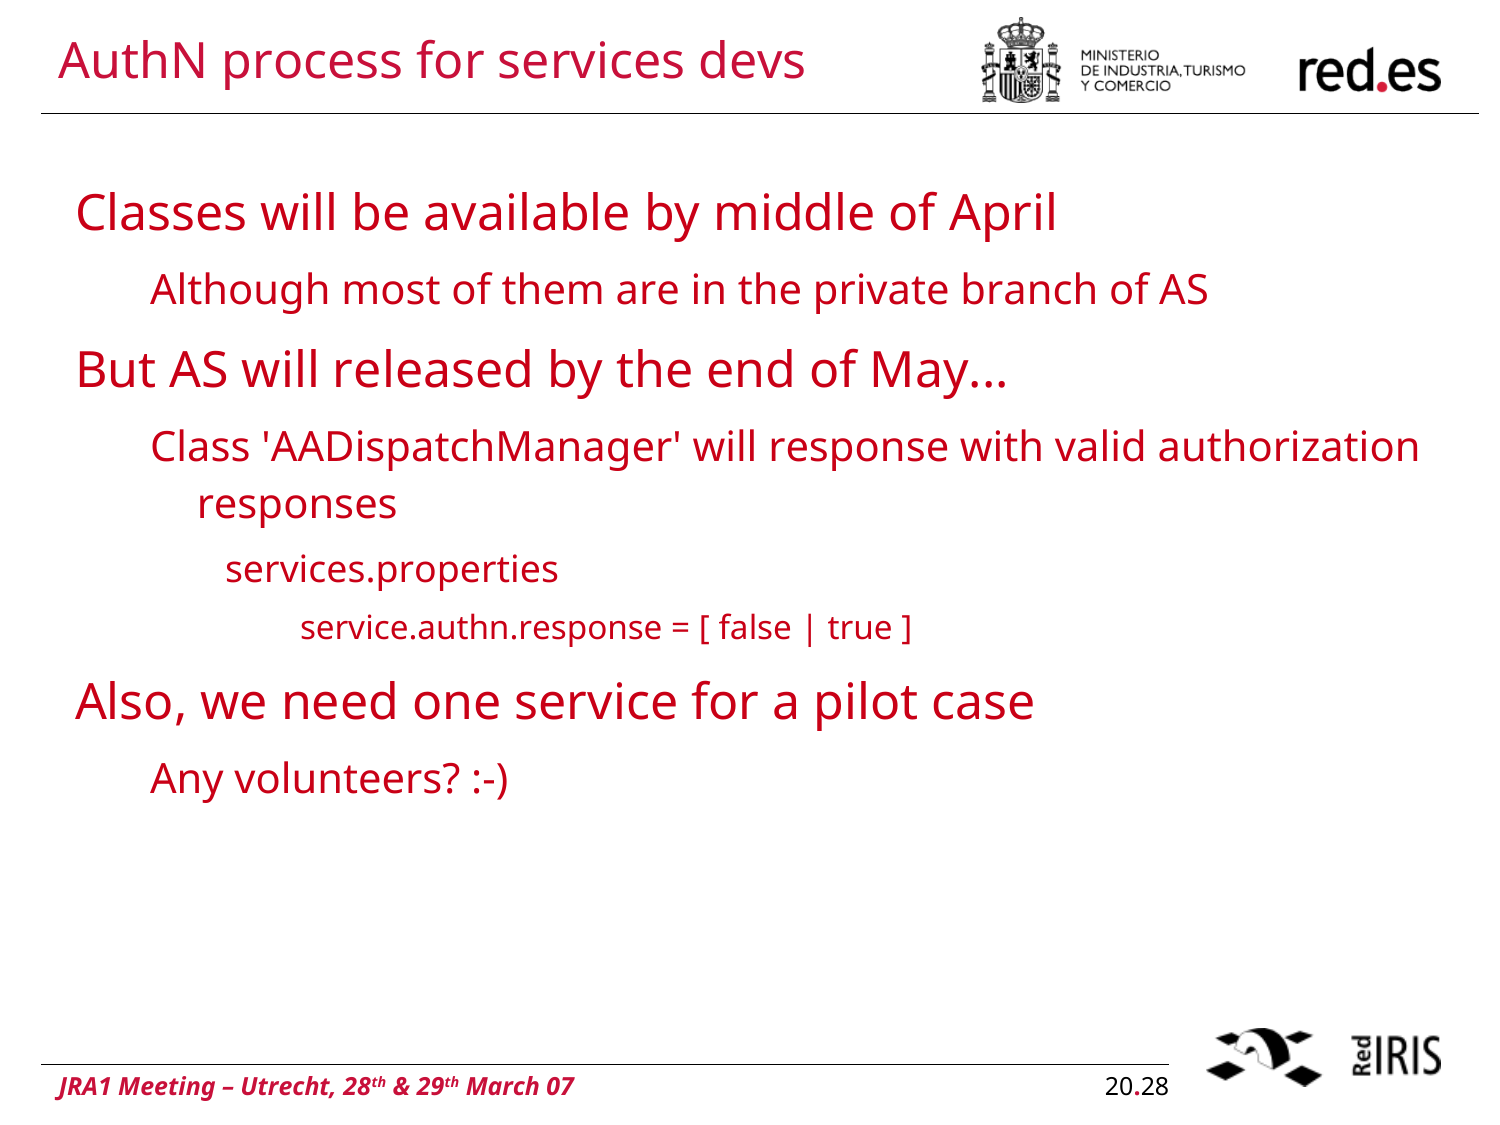

# AuthN process for services devs
Classes will be available by middle of April
Although most of them are in the private branch of AS
But AS will released by the end of May...
Class 'AADispatchManager' will response with valid authorization responses
services.properties
service.authn.response = [ false | true ]
Also, we need one service for a pilot case
Any volunteers? :-)
20